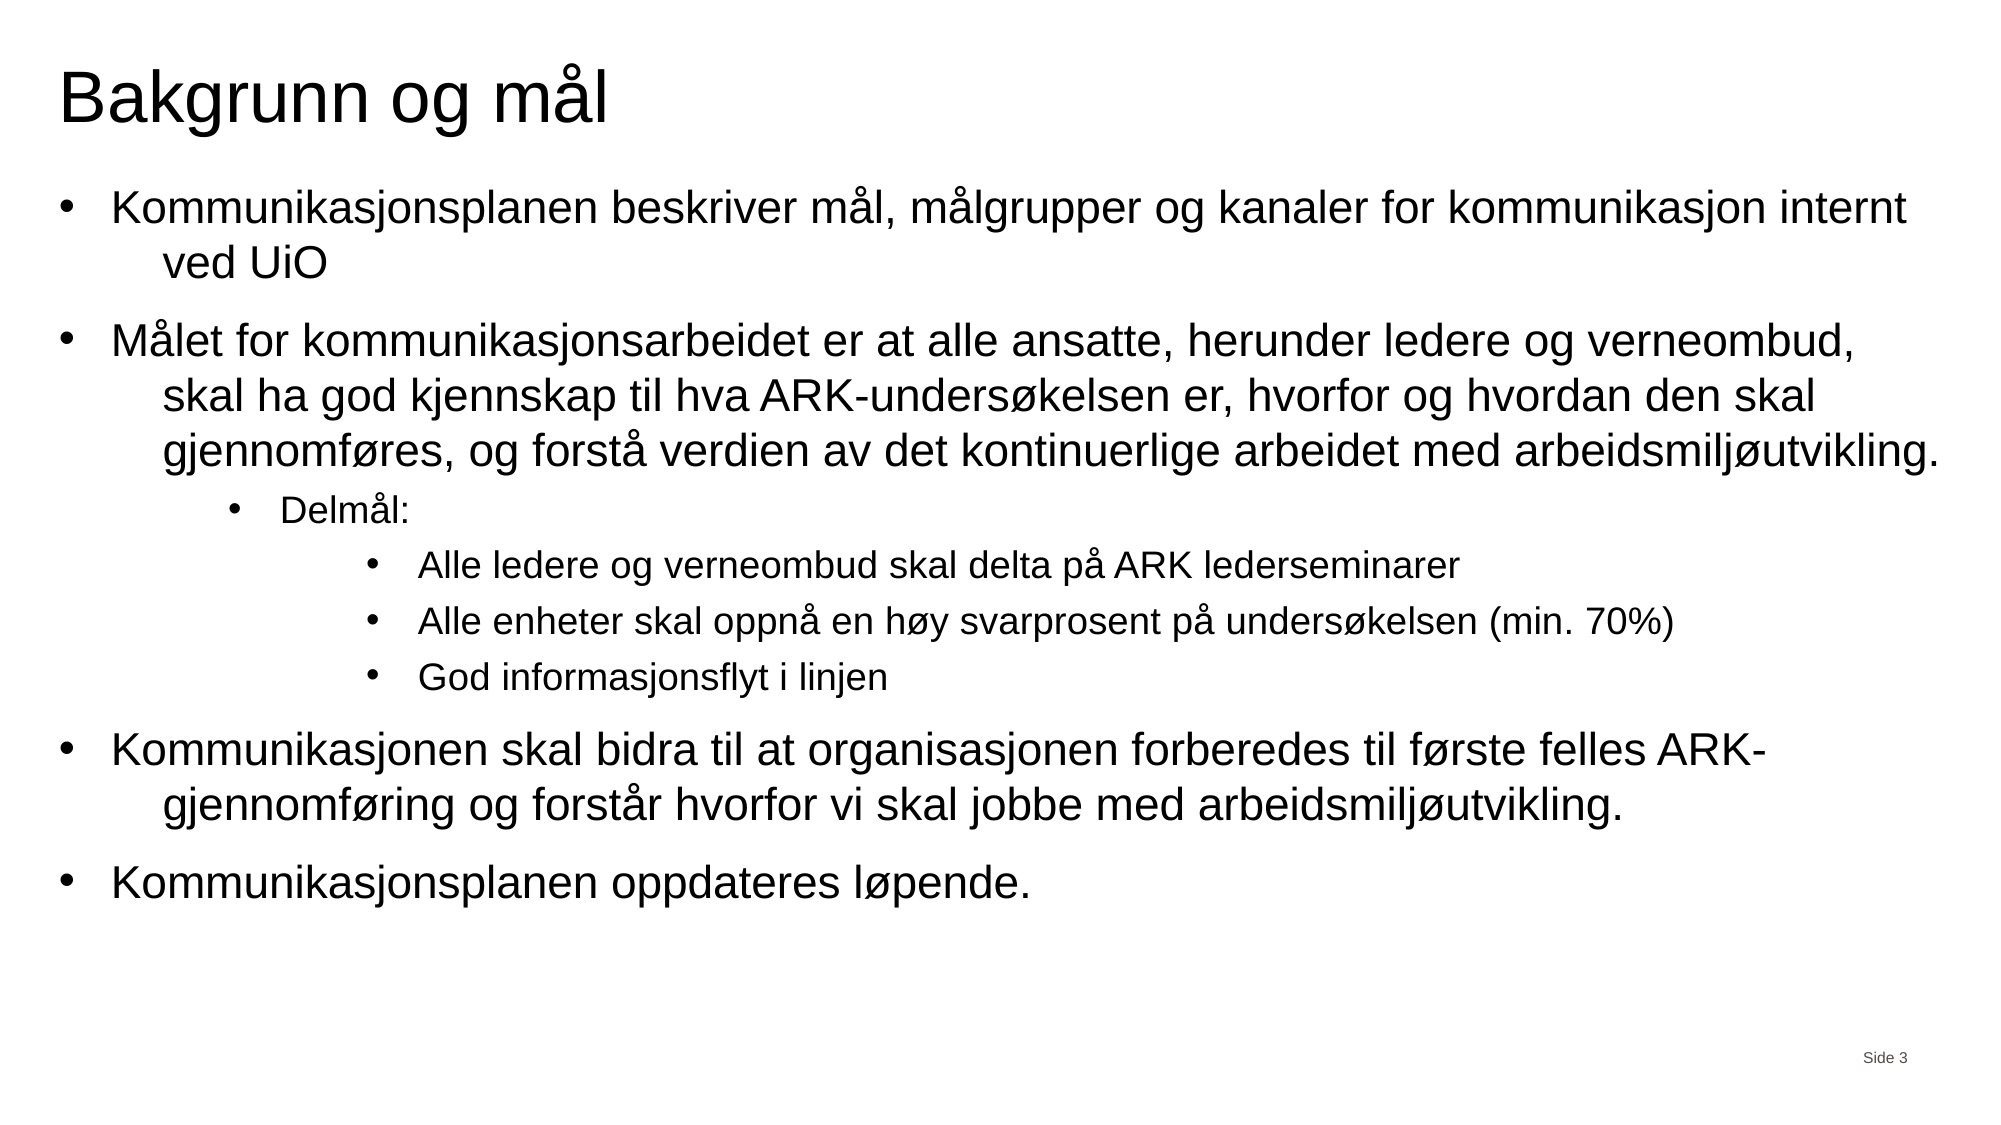

# Bakgrunn og mål
Kommunikasjonsplanen beskriver mål, målgrupper og kanaler for kommunikasjon internt ved UiO
Målet for kommunikasjonsarbeidet er at alle ansatte, herunder ledere og verneombud, skal ha god kjennskap til hva ARK-undersøkelsen er, hvorfor og hvordan den skal gjennomføres, og forstå verdien av det kontinuerlige arbeidet med arbeidsmiljøutvikling.
Delmål:
Alle ledere og verneombud skal delta på ARK lederseminarer
Alle enheter skal oppnå en høy svarprosent på undersøkelsen (min. 70%)
God informasjonsflyt i linjen
Kommunikasjonen skal bidra til at organisasjonen forberedes til første felles ARK-gjennomføring og forstår hvorfor vi skal jobbe med arbeidsmiljøutvikling.
Kommunikasjonsplanen oppdateres løpende.
Side